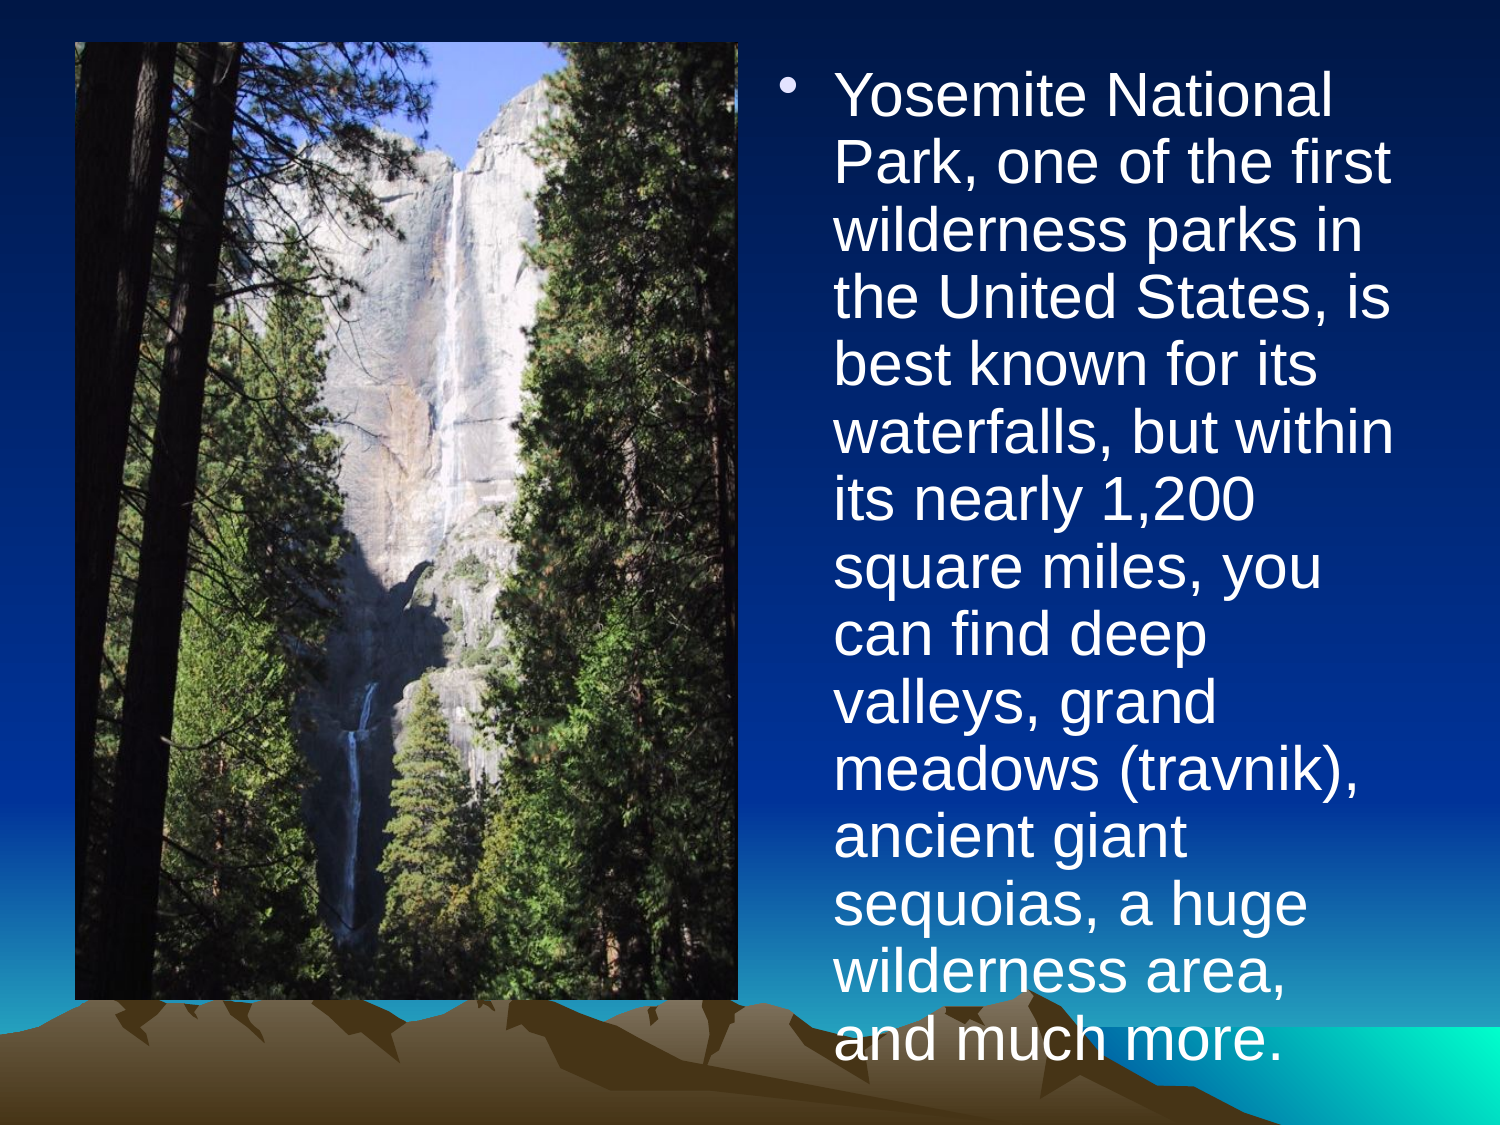

#
Yosemite National Park, one of the first wilderness parks in the United States, is best known for its waterfalls, but within its nearly 1,200 square miles, you can find deep valleys, grand meadows (travnik), ancient giant sequoias, a huge wilderness area, and much more.